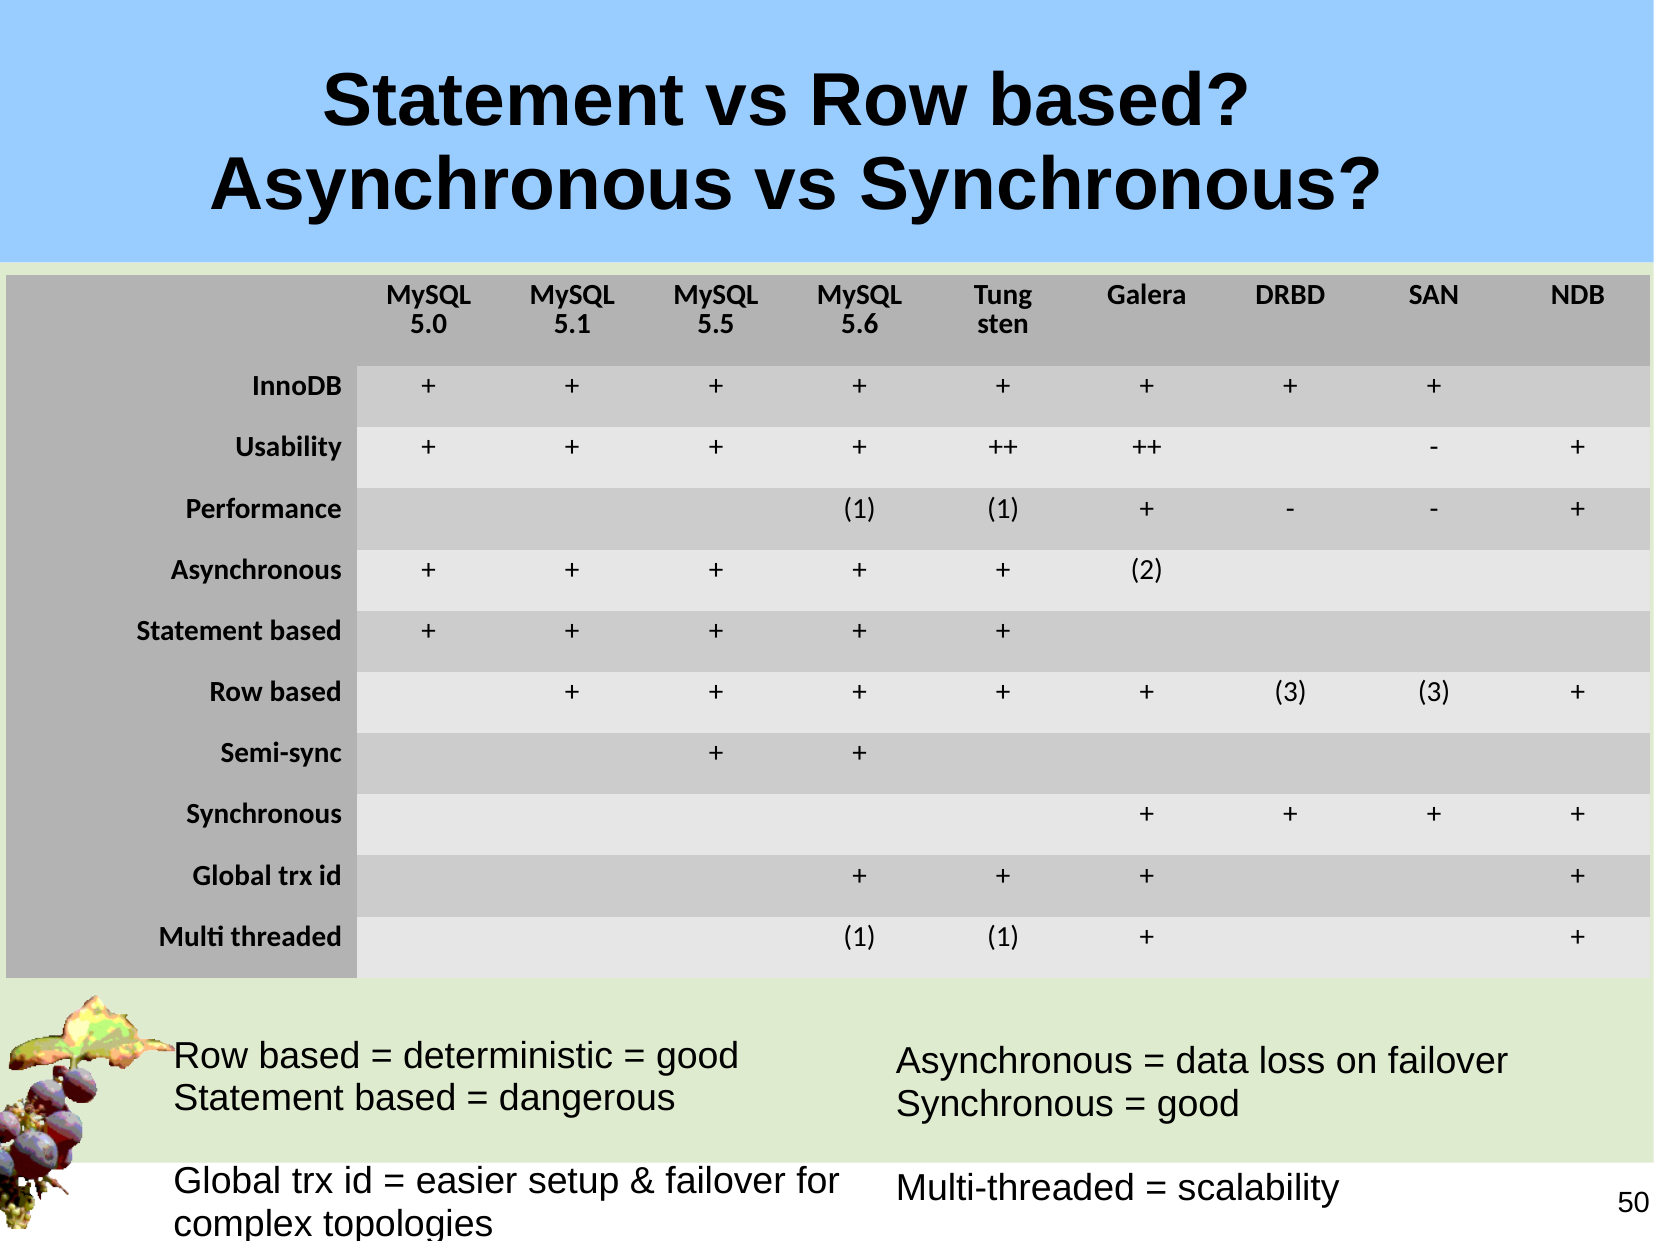

# Statement vs Row based? Asynchronous vs Synchronous?
| | MySQL 5.0 | MySQL 5.1 | MySQL 5.5 | MySQL 5.6 | Tung sten | Galera | DRBD | SAN | NDB |
| --- | --- | --- | --- | --- | --- | --- | --- | --- | --- |
| InnoDB | + | + | + | + | + | + | + | + | |
| Usability | + | + | + | + | ++ | ++ | | - | + |
| Performance | | | | (1) | (1) | + | - | - | + |
| Asynchronous | + | + | + | + | + | (2) | | | |
| Statement based | + | + | + | + | + | | | | |
| Row based | | + | + | + | + | + | (3) | (3) | + |
| Semi-sync | | | + | + | | | | | |
| Synchronous | | | | | | + | + | + | + |
| Global trx id | | | | + | + | + | | | + |
| Multi threaded | | | | (1) | (1) | + | | | + |
Row based = deterministic = good
Statement based = dangerous
Global trx id = easier setup & failover for complex topologies
Asynchronous = data loss on failover
Synchronous = good
Multi-threaded = scalability
50